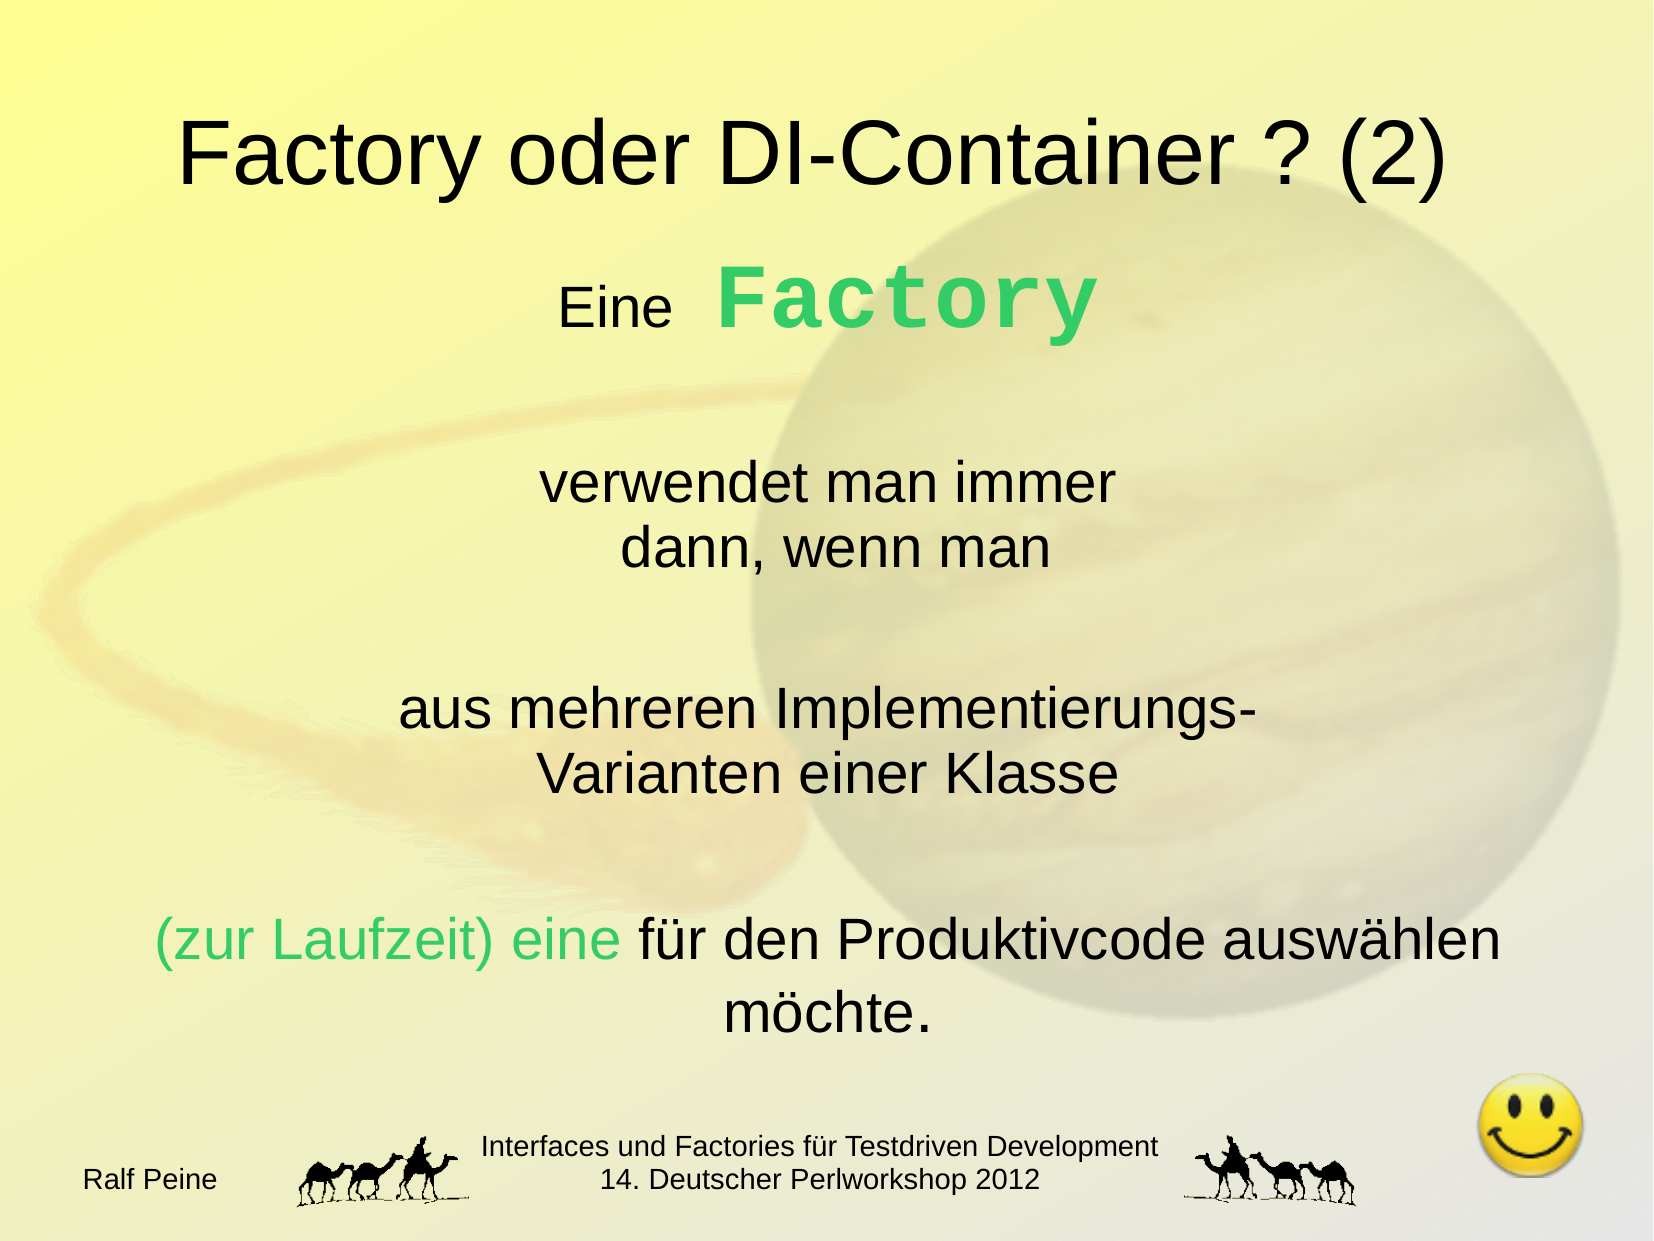

# Factory oder DI-Container ? (2)
Eine Factory
verwendet man immer
 dann, wenn man
aus mehreren Implementierungs-
Varianten einer Klasse
(zur Laufzeit) eine für den Produktivcode auswählen möchte.